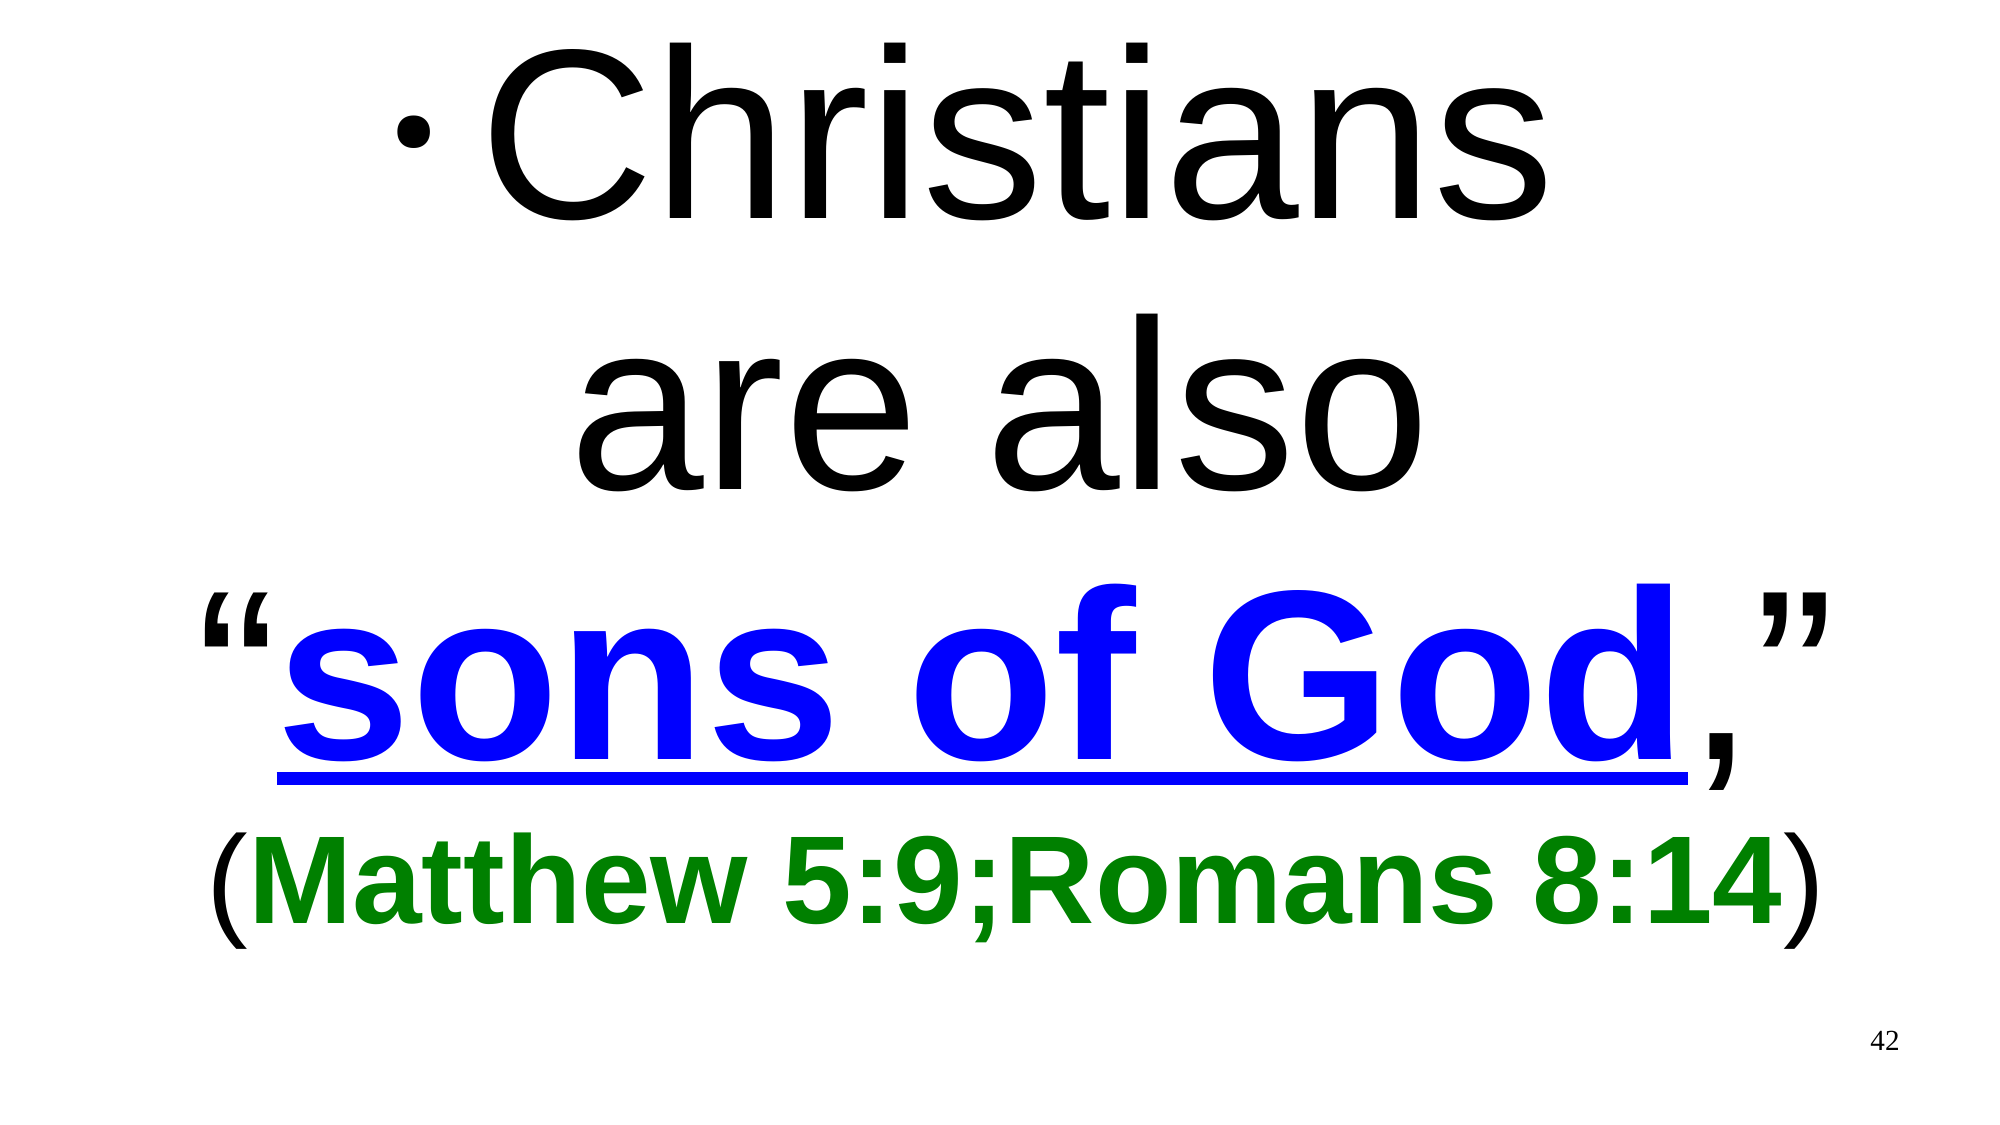

# Christians are also “sons of God,” (Matthew 5:9;Romans 8:14)
42